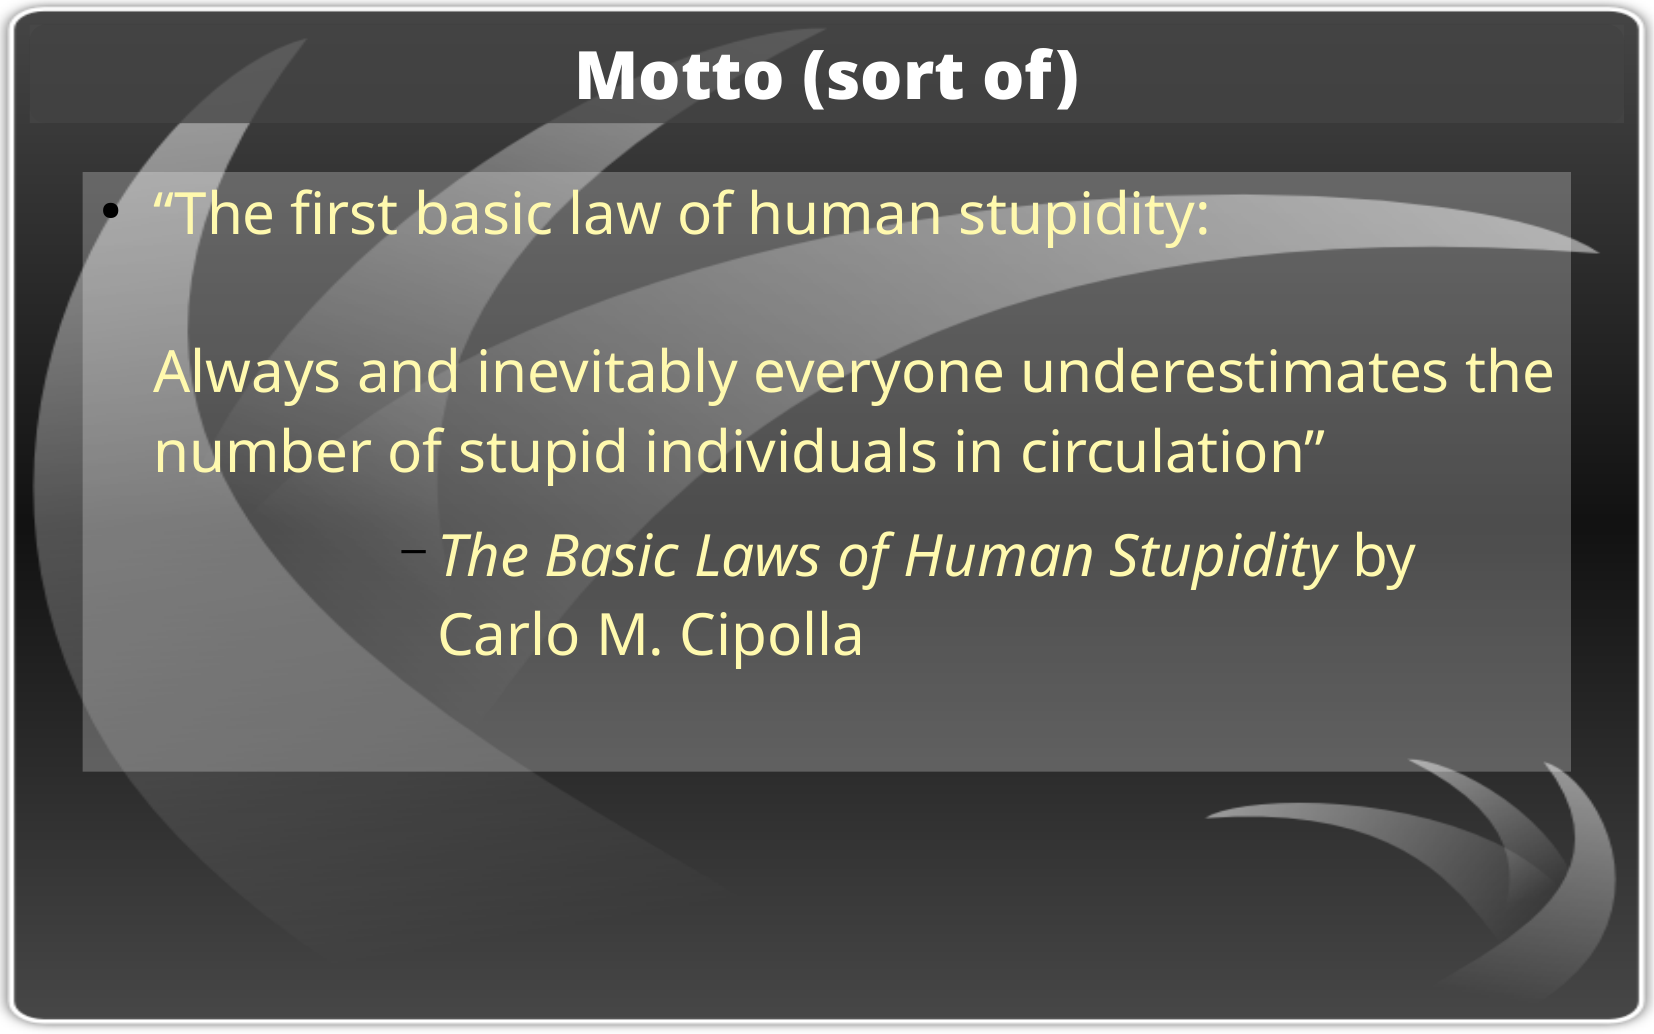

# Motto (sort of)
“The first basic law of human stupidity:
Always and inevitably everyone underestimates the number of stupid individuals in circulation”
The Basic Laws of Human Stupidity by Carlo M. Cipolla